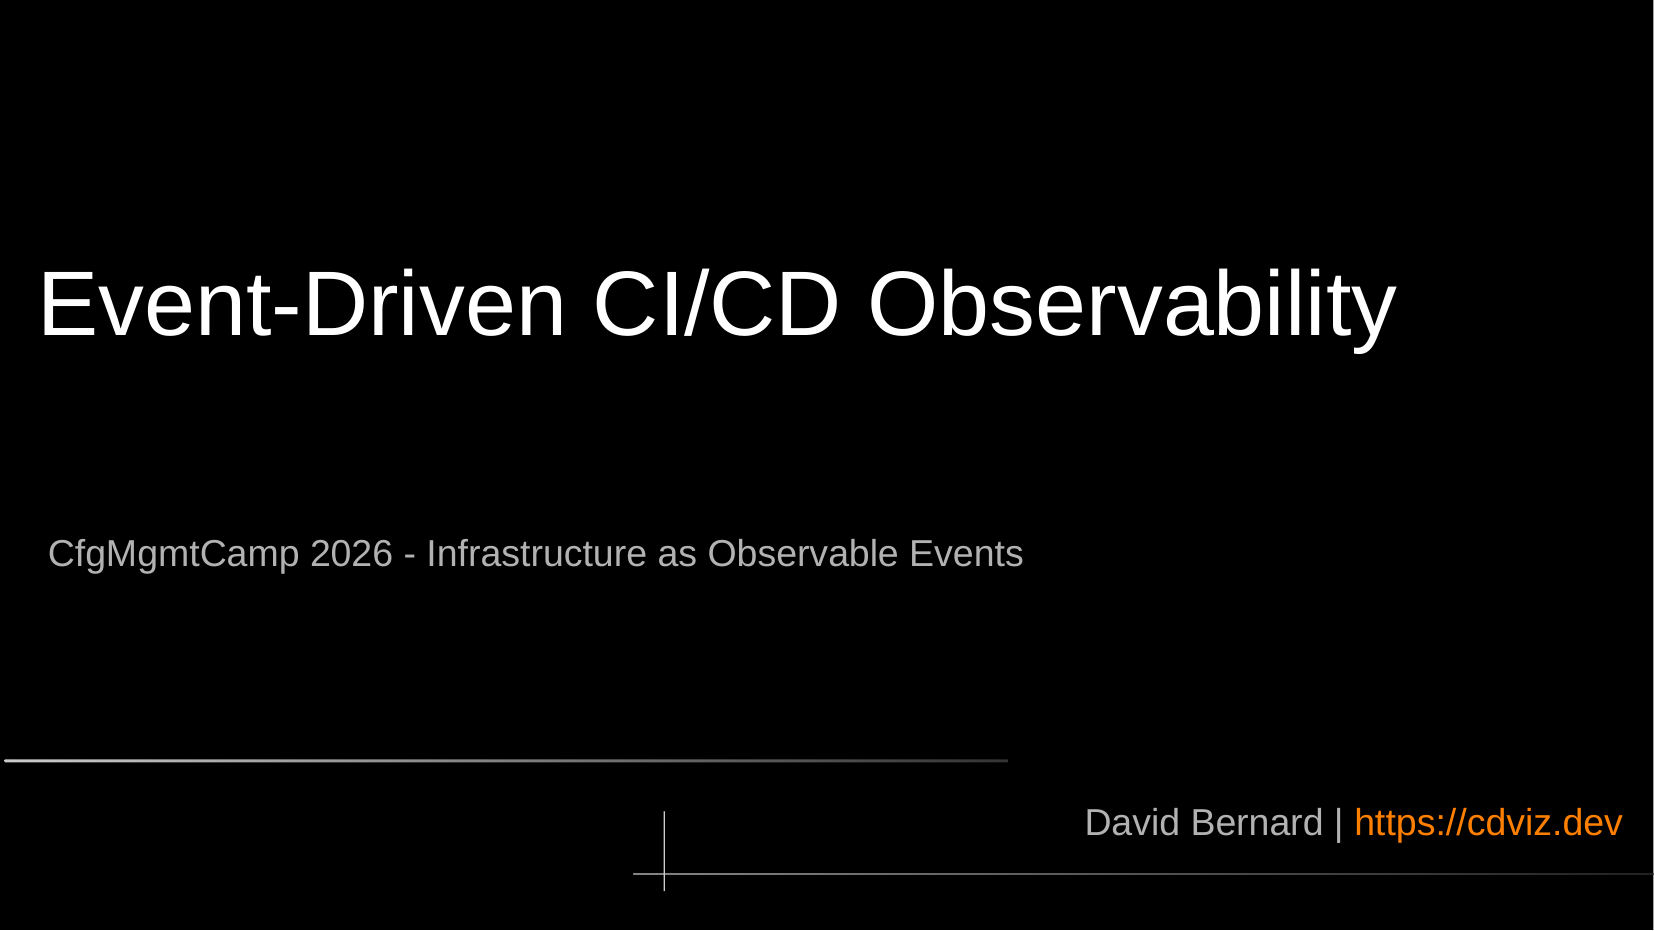

# Event-Driven CI/CD Observability
CfgMgmtCamp 2026 - Infrastructure as Observable Events
David Bernard | https://cdviz.dev